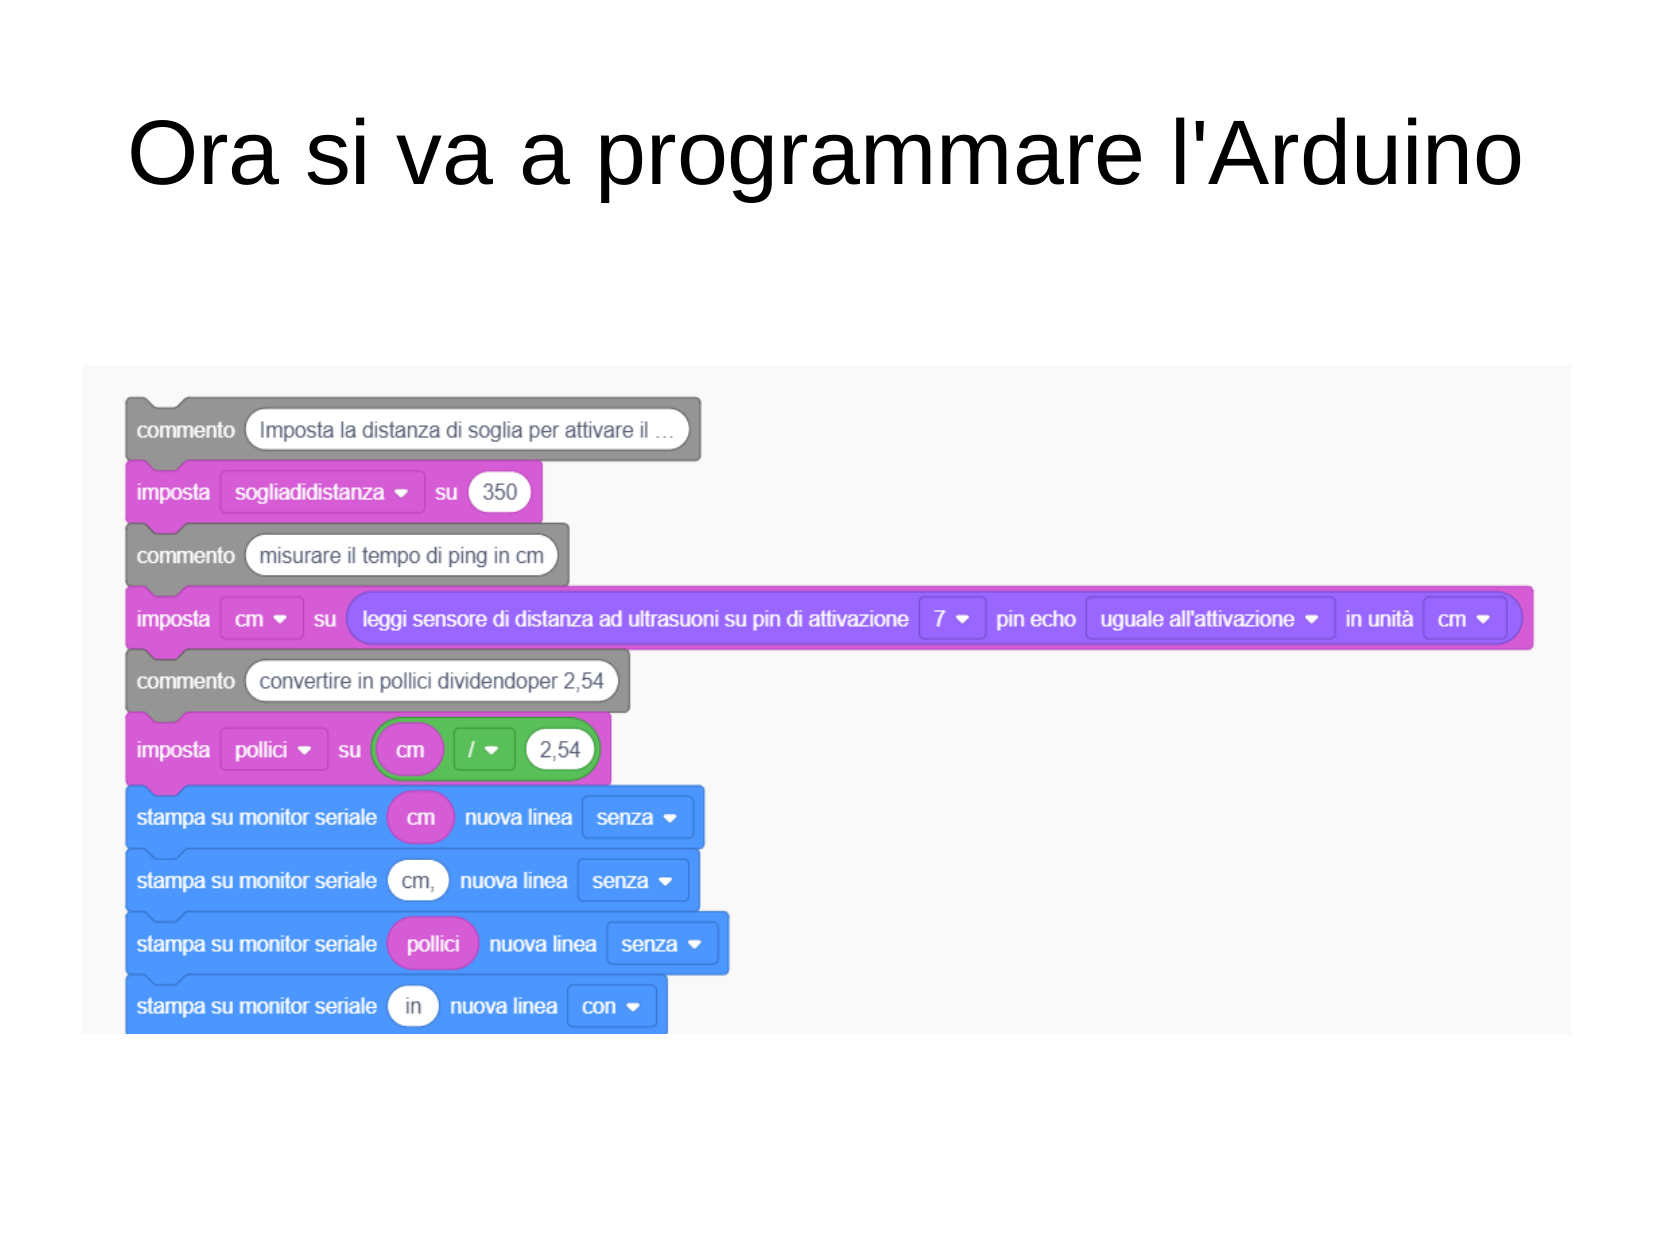

# Ora si va a programmare l'Arduino